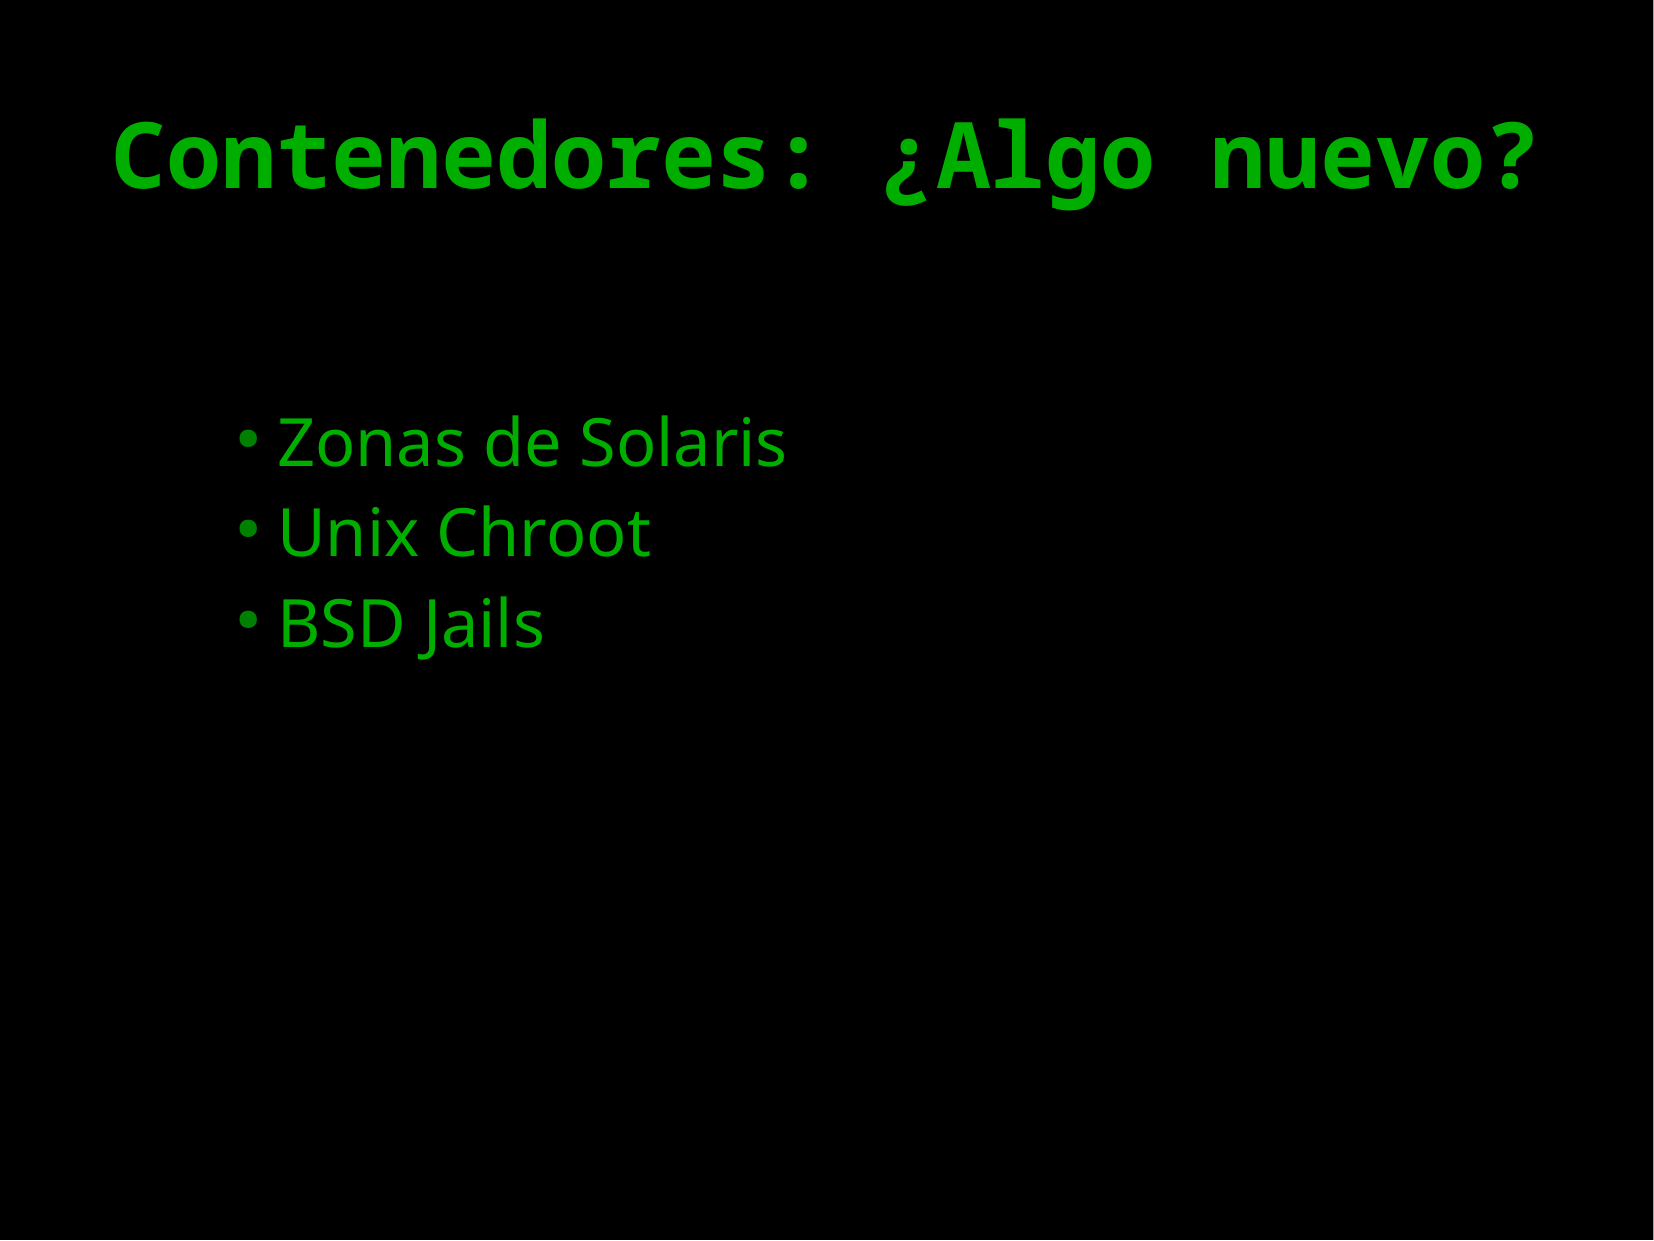

# Contenedores: ¿Algo nuevo?
 Zonas de Solaris
 Unix Chroot
 BSD Jails